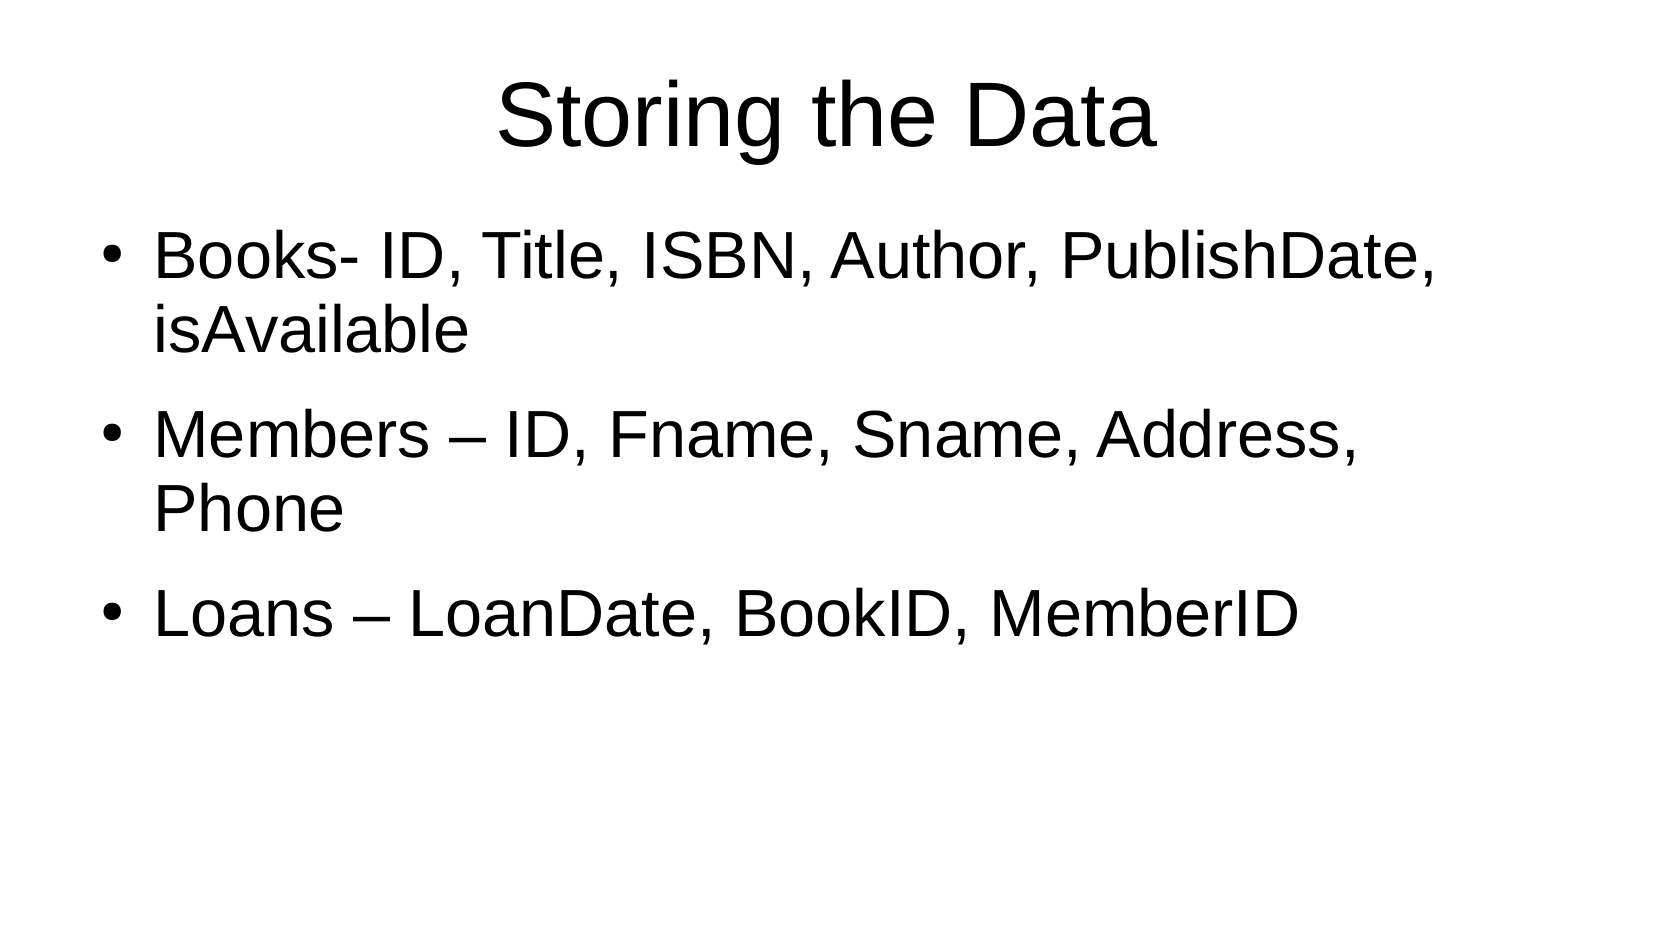

# Storing the Data
Books- ID, Title, ISBN, Author, PublishDate, isAvailable
Members – ID, Fname, Sname, Address, Phone
Loans – LoanDate, BookID, MemberID